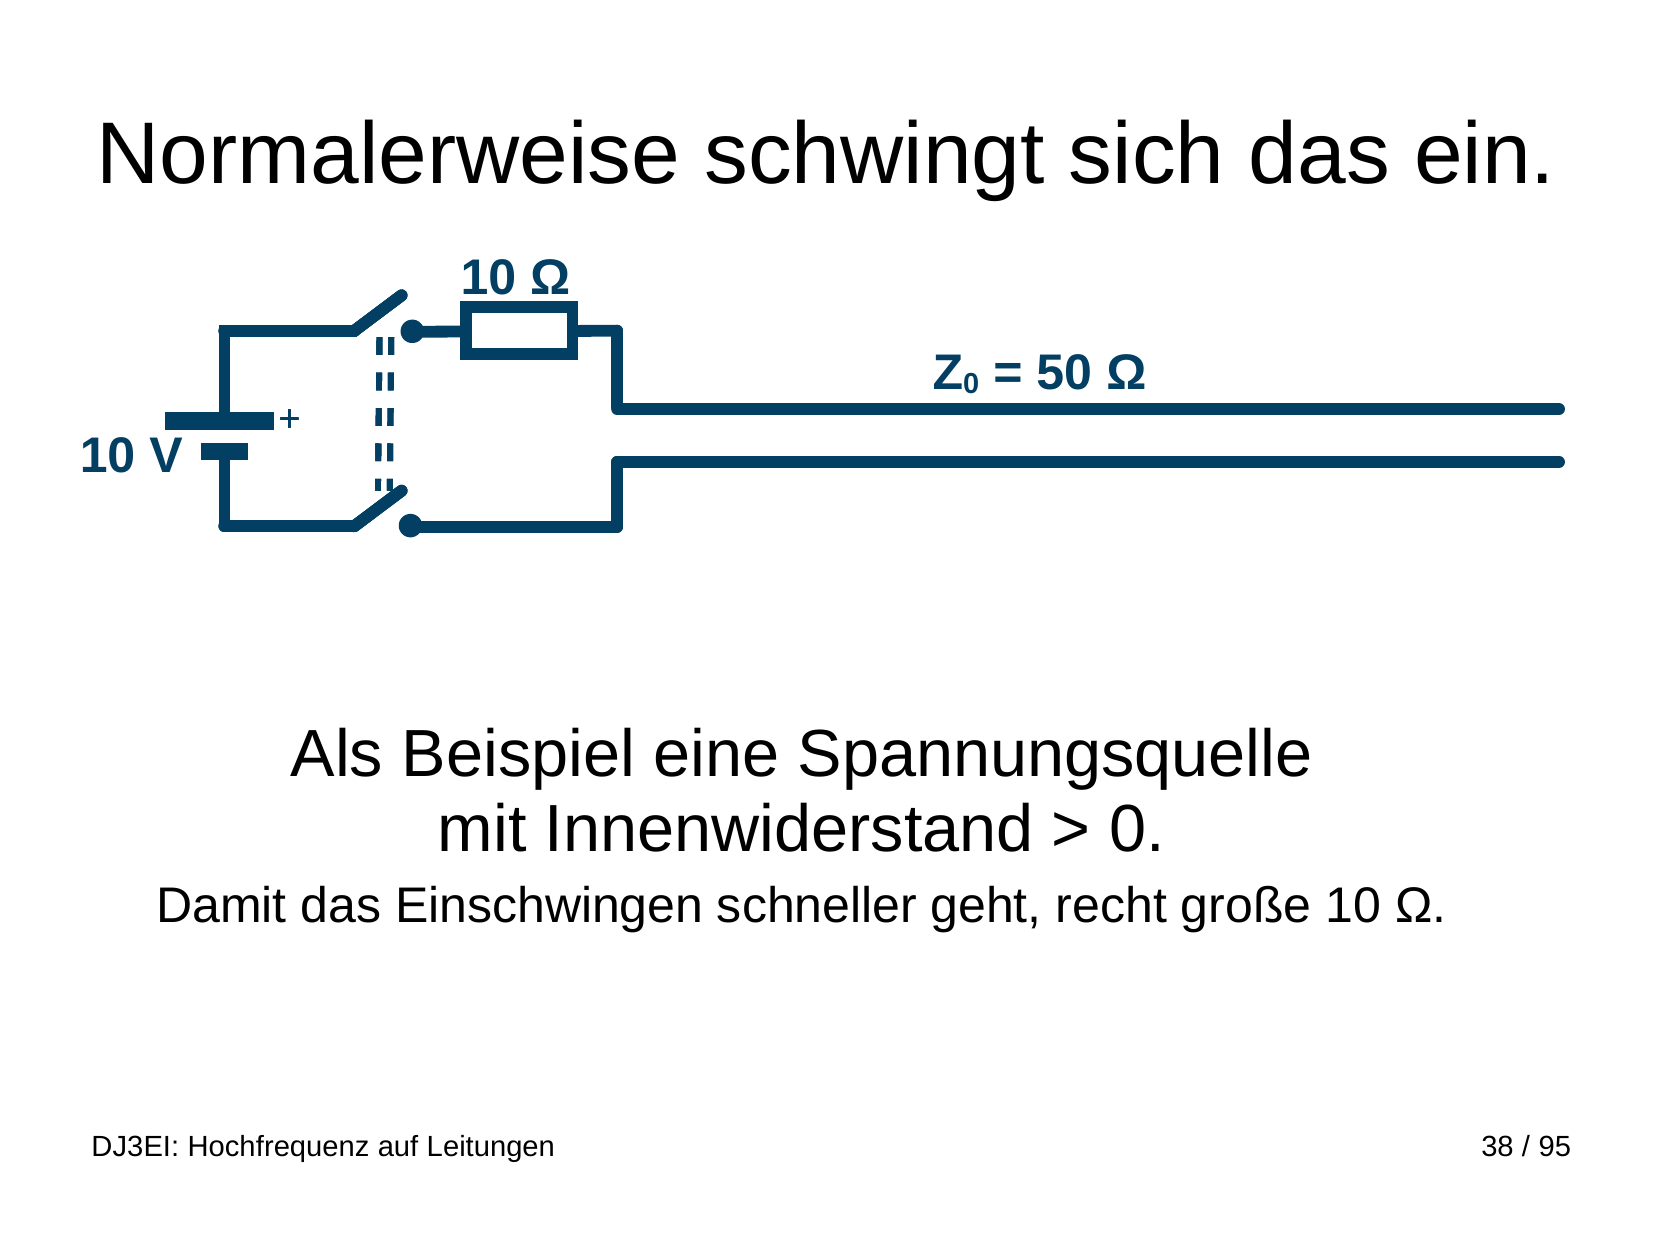

# Normalerweise schwingt sich das ein.
10 Ω
Z0 = 50 Ω
+
+
+
10 V
Als Beispiel eine Spannungsquelle
mit Innenwiderstand > 0.
Damit das Einschwingen schneller geht, recht große 10 Ω.